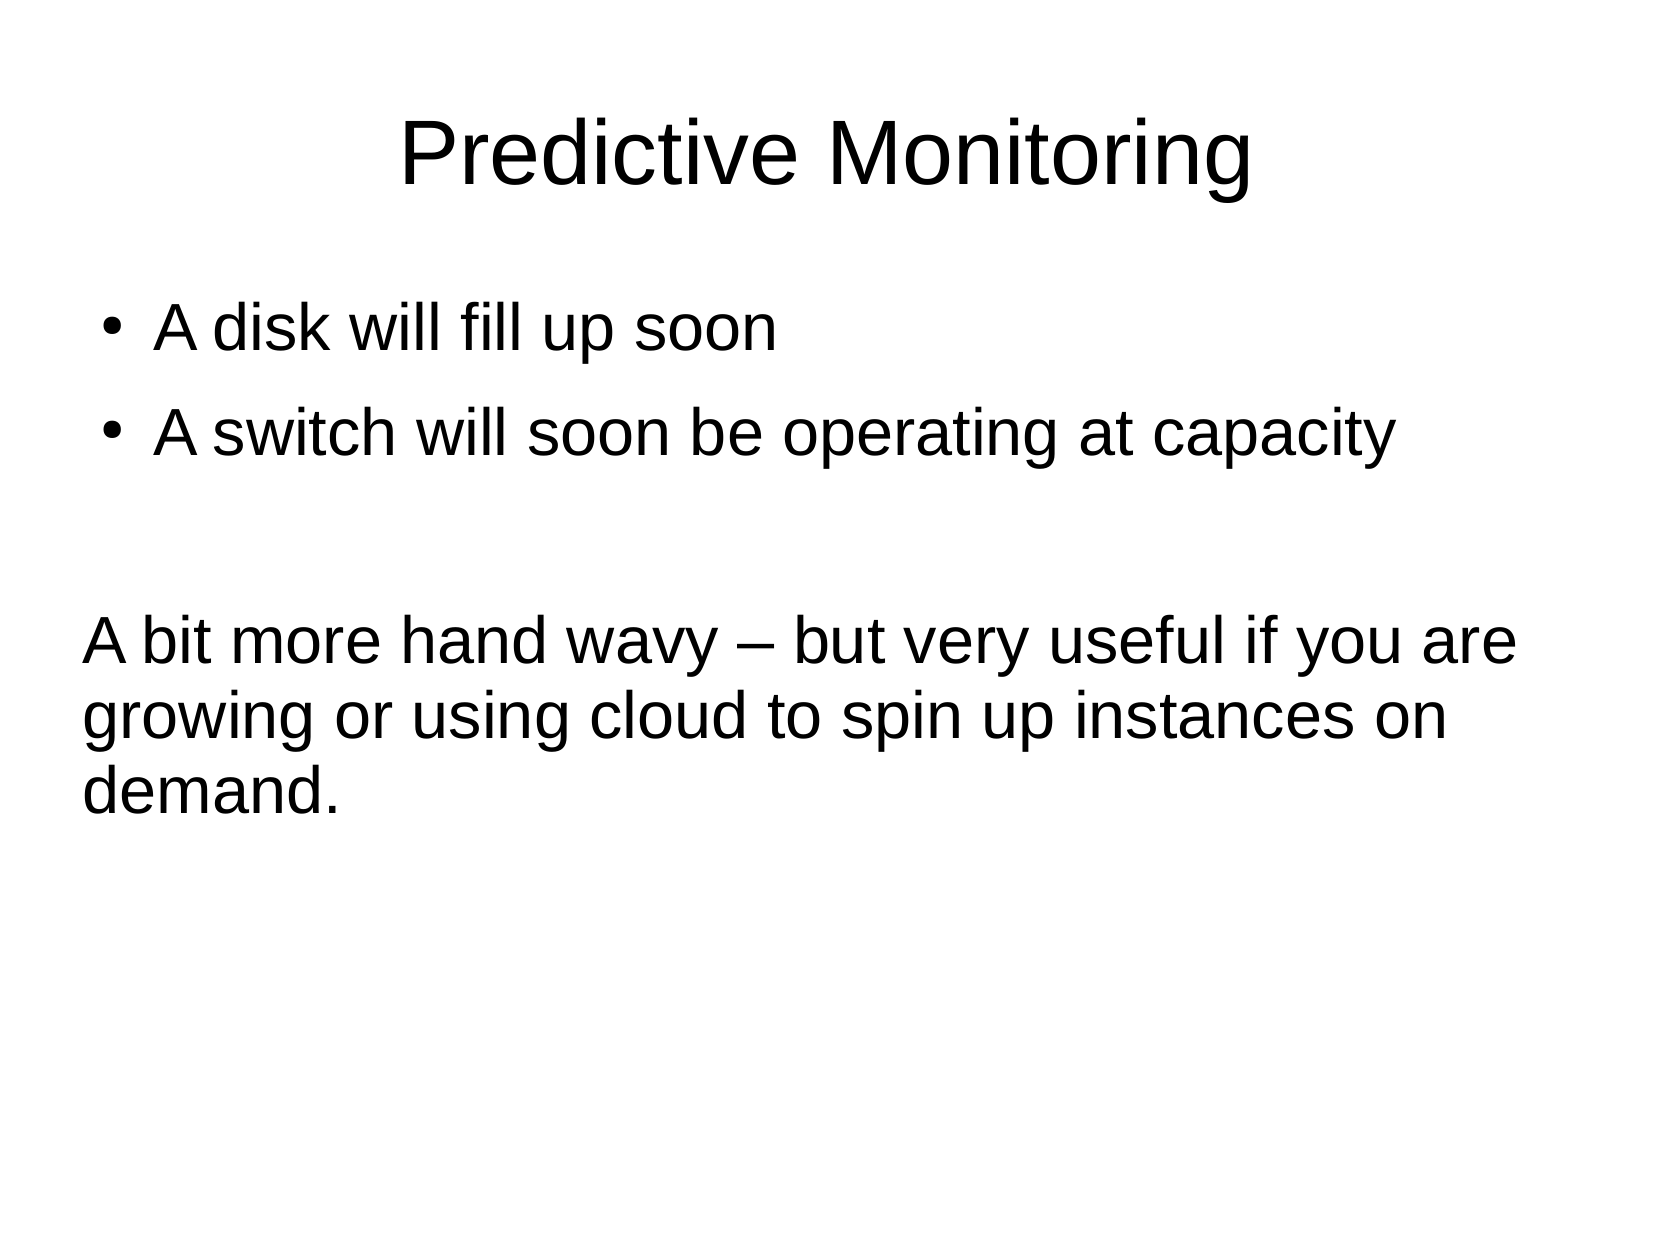

# Predictive Monitoring
A disk will fill up soon
A switch will soon be operating at capacity
A bit more hand wavy – but very useful if you are growing or using cloud to spin up instances on demand.